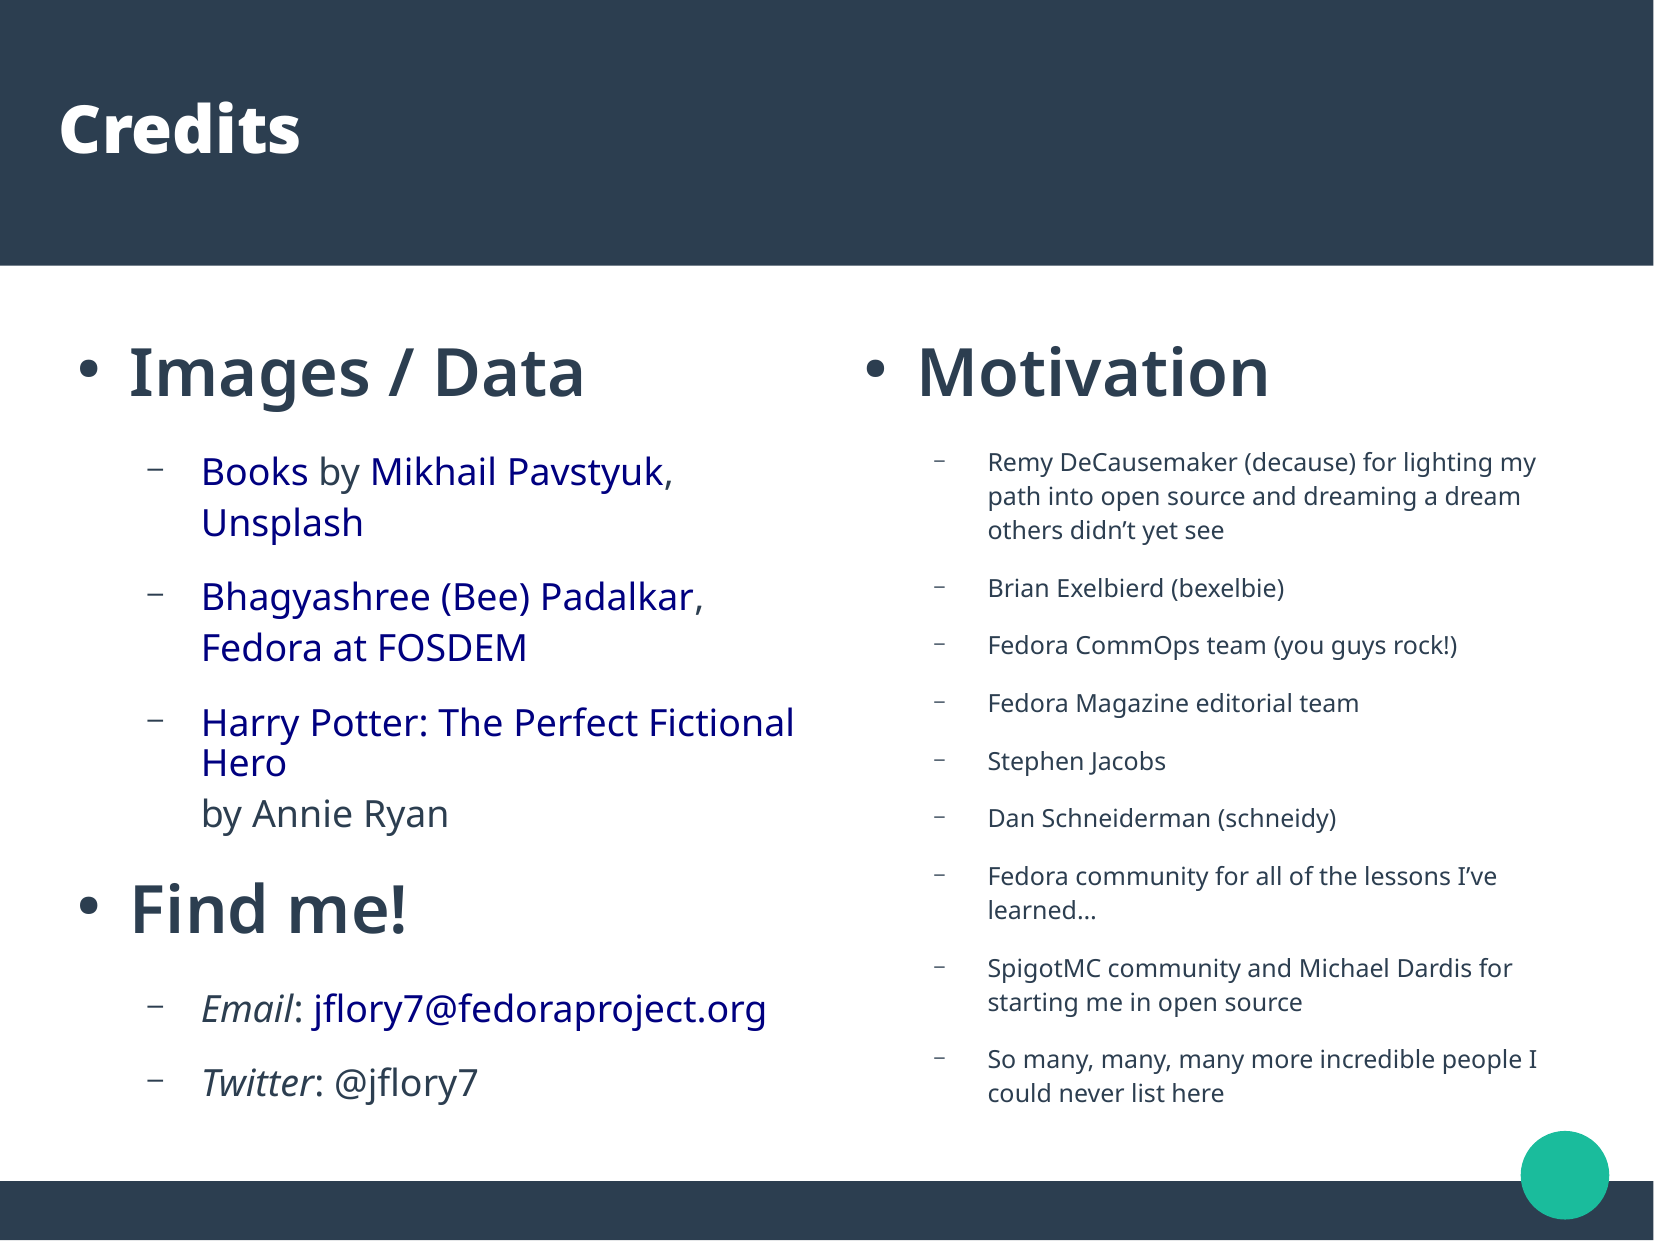

# Credits
Images / Data
Books by Mikhail Pavstyuk, Unsplash
Bhagyashree (Bee) Padalkar, Fedora at FOSDEM
Harry Potter: The Perfect Fictional Heroby Annie Ryan
Find me!
Email: jflory7@fedoraproject.org
Twitter: @jflory7
Motivation
Remy DeCausemaker (decause) for lighting my path into open source and dreaming a dream others didn’t yet see
Brian Exelbierd (bexelbie)
Fedora CommOps team (you guys rock!)
Fedora Magazine editorial team
Stephen Jacobs
Dan Schneiderman (schneidy)
Fedora community for all of the lessons I’ve learned…
SpigotMC community and Michael Dardis for starting me in open source
So many, many, many more incredible people I could never list here